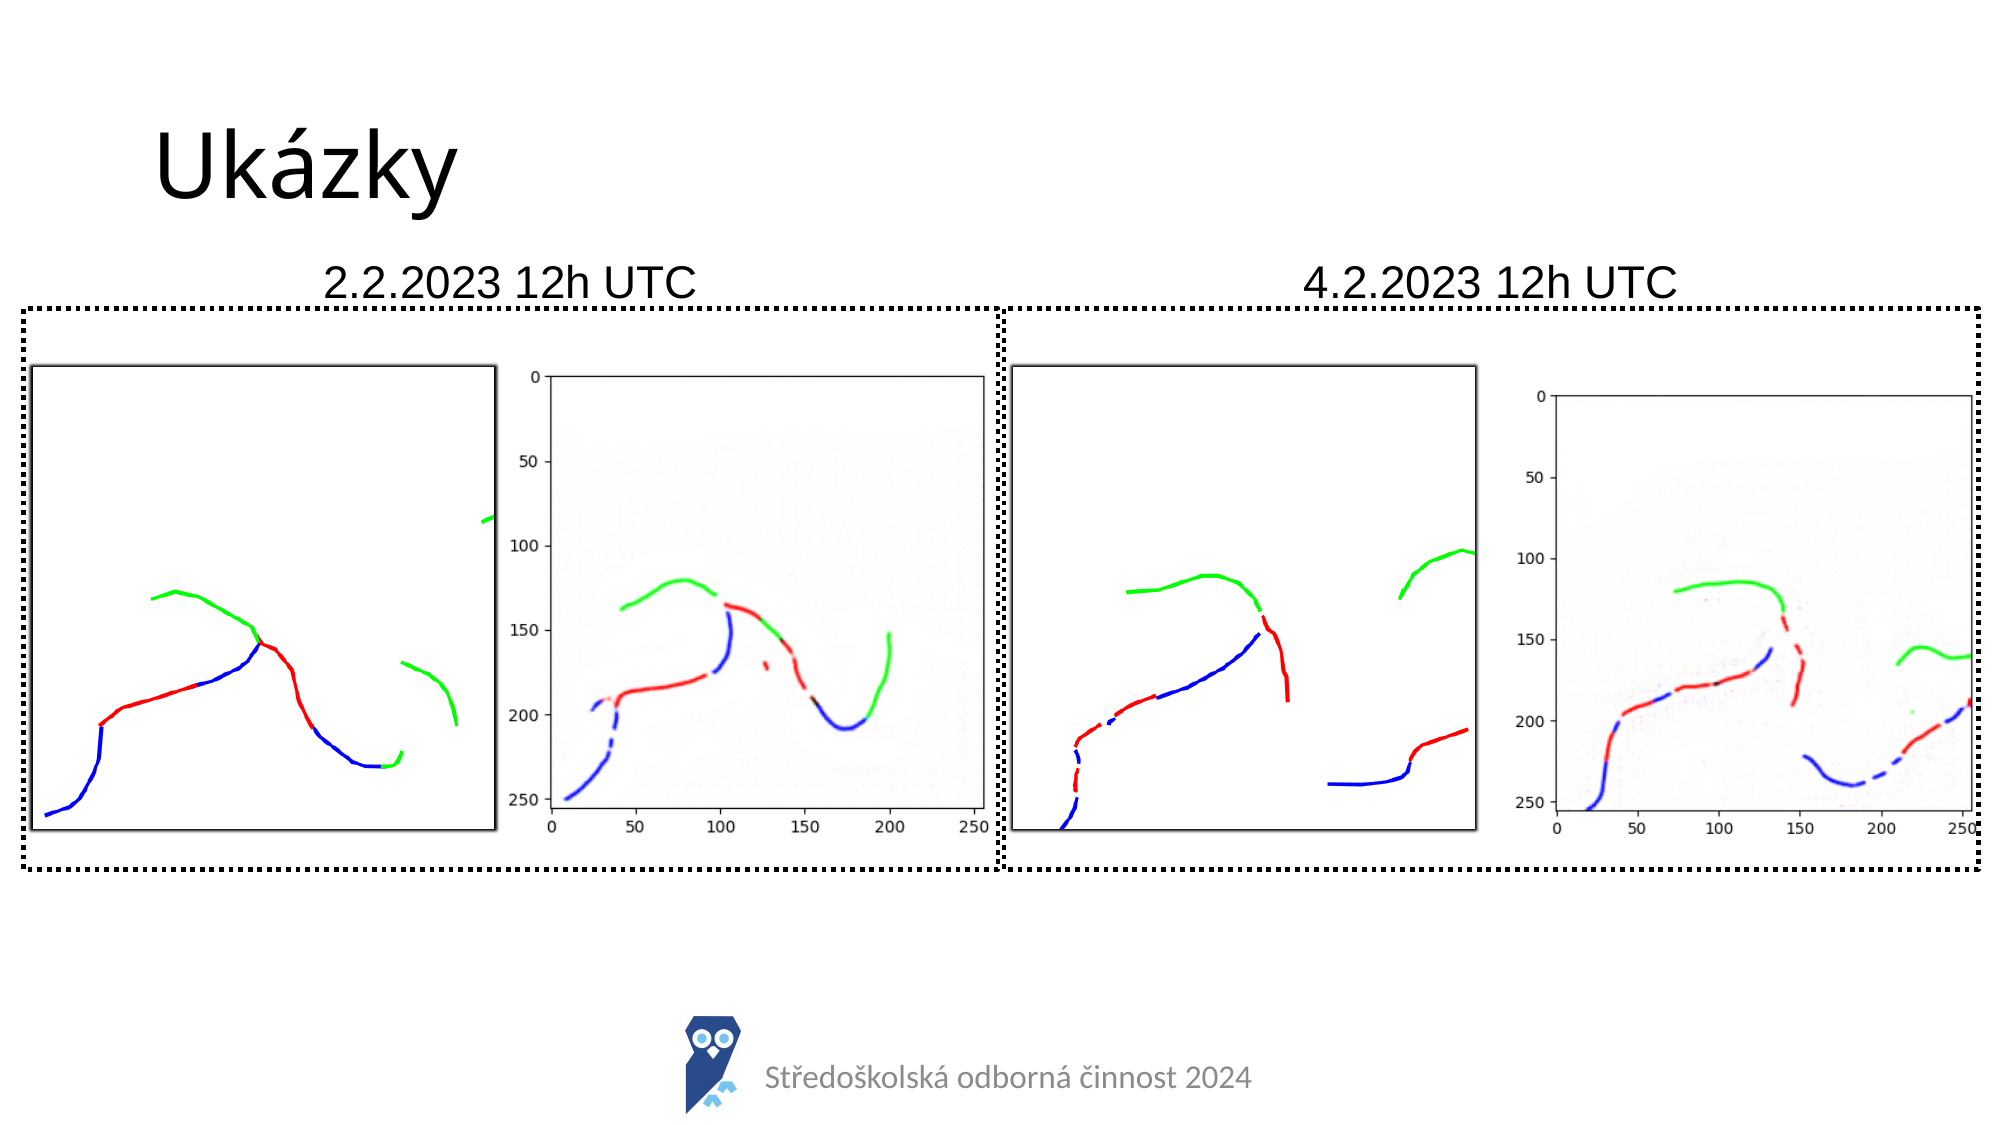

# Ukázky
2.2.2023 12h UTC
4.2.2023 12h UTC
Středoškolská odborná činnost 2024